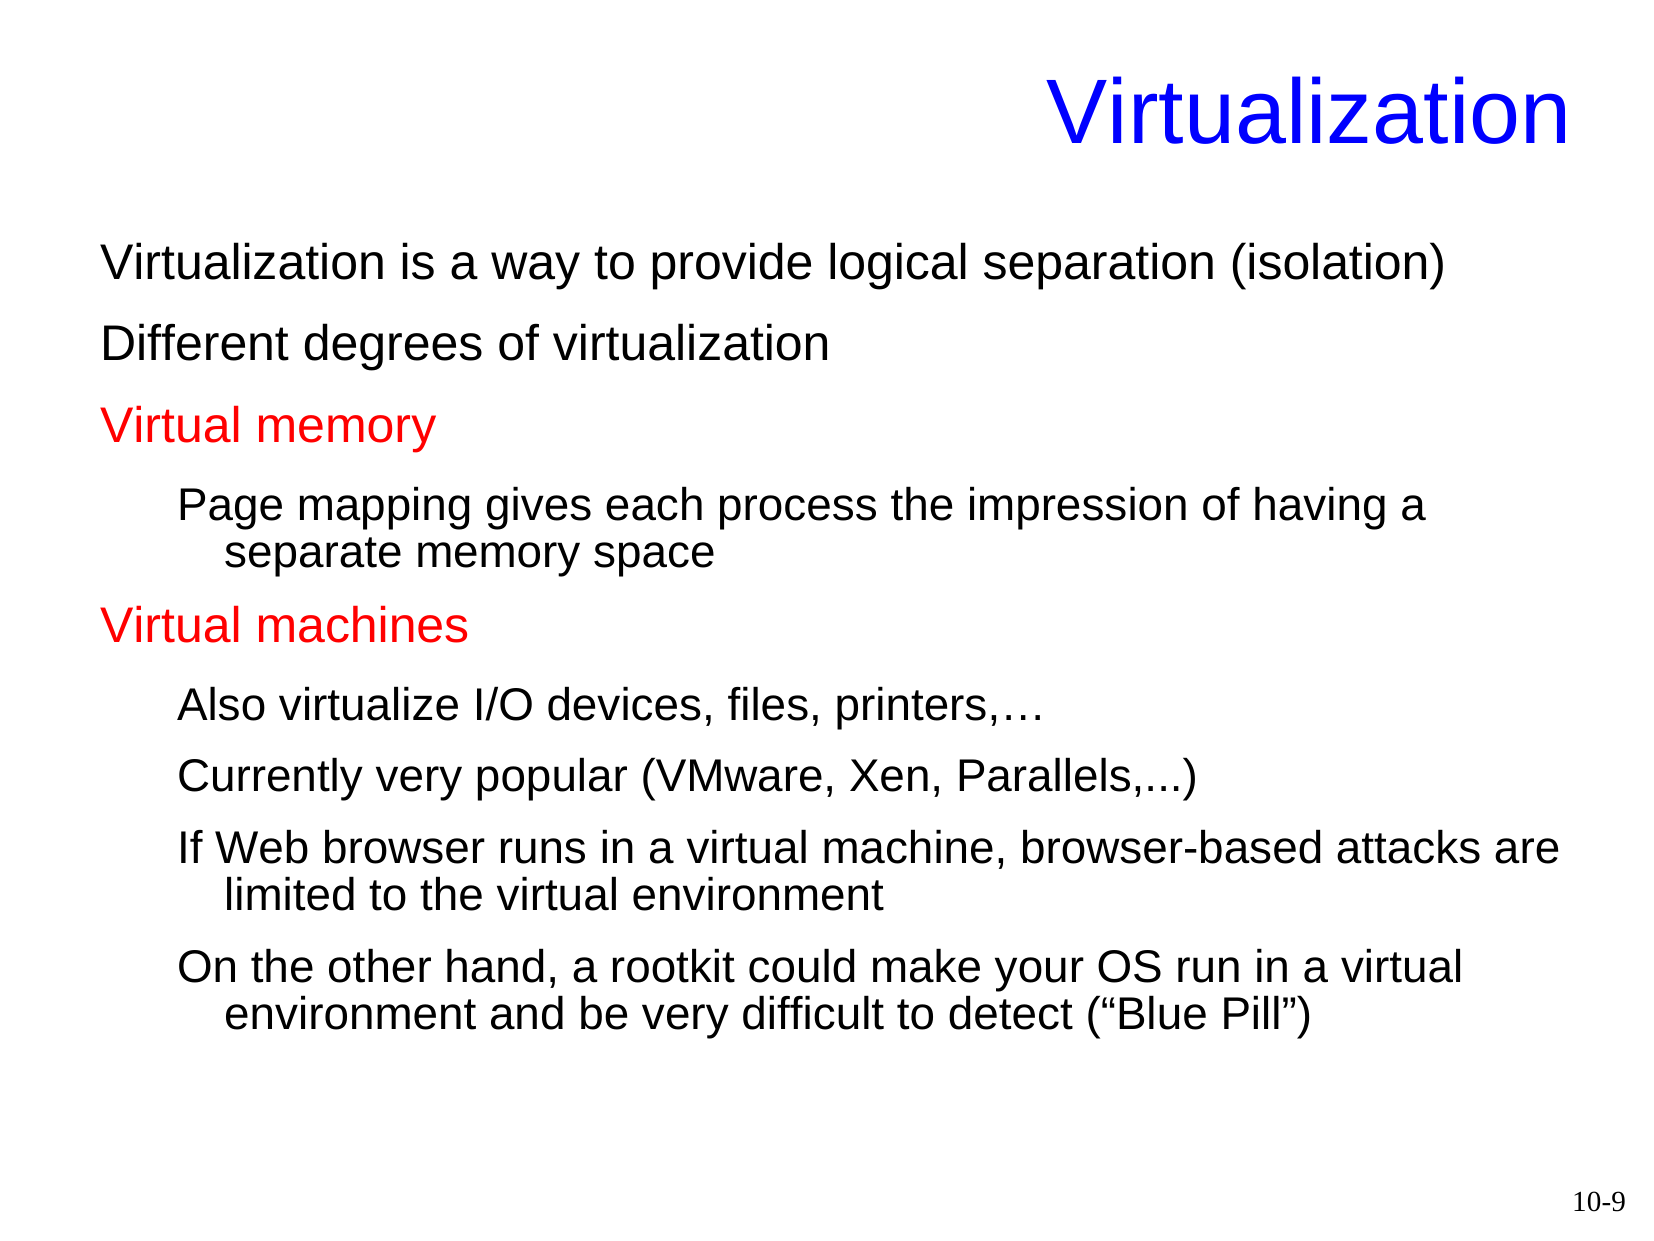

# Virtualization
Virtualization is a way to provide logical separation (isolation)
Different degrees of virtualization
Virtual memory
Page mapping gives each process the impression of having a separate memory space
Virtual machines
Also virtualize I/O devices, files, printers,…
Currently very popular (VMware, Xen, Parallels,...)
If Web browser runs in a virtual machine, browser-based attacks are limited to the virtual environment
On the other hand, a rootkit could make your OS run in a virtual environment and be very difficult to detect (“Blue Pill”)